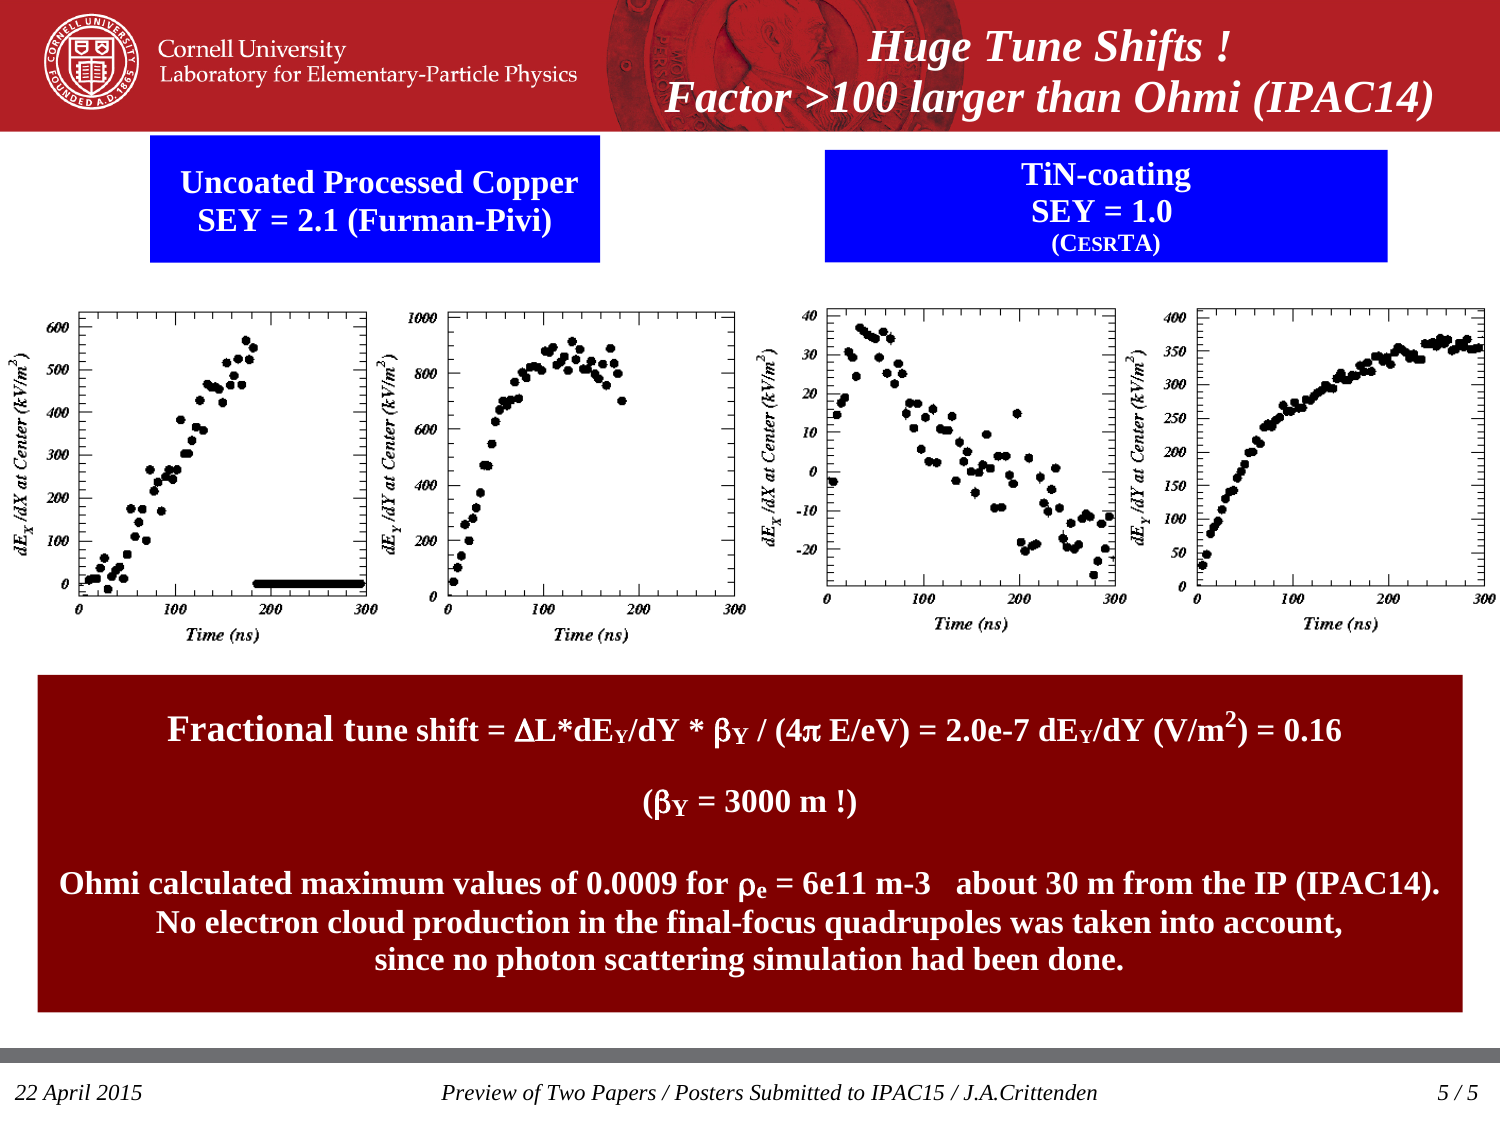

# Huge Tune Shifts ! Factor >100 larger than Ohmi (IPAC14)
 Uncoated Processed Copper
SEY = 2.1 (Furman-Pivi)
TiN-coating
SEY = 1.0
(CESRTA)
 Fractional tune shift = DL*dEY/dY * bY / (4p E/eV) = 2.0e-7 dEY/dY (V/m2) = 0.16
(bY = 3000 m !)
Ohmi calculated maximum values of 0.0009 for re = 6e11 m-3 about 30 m from the IP (IPAC14).
No electron cloud production in the final-focus quadrupoles was taken into account,
since no photon scattering simulation had been done.